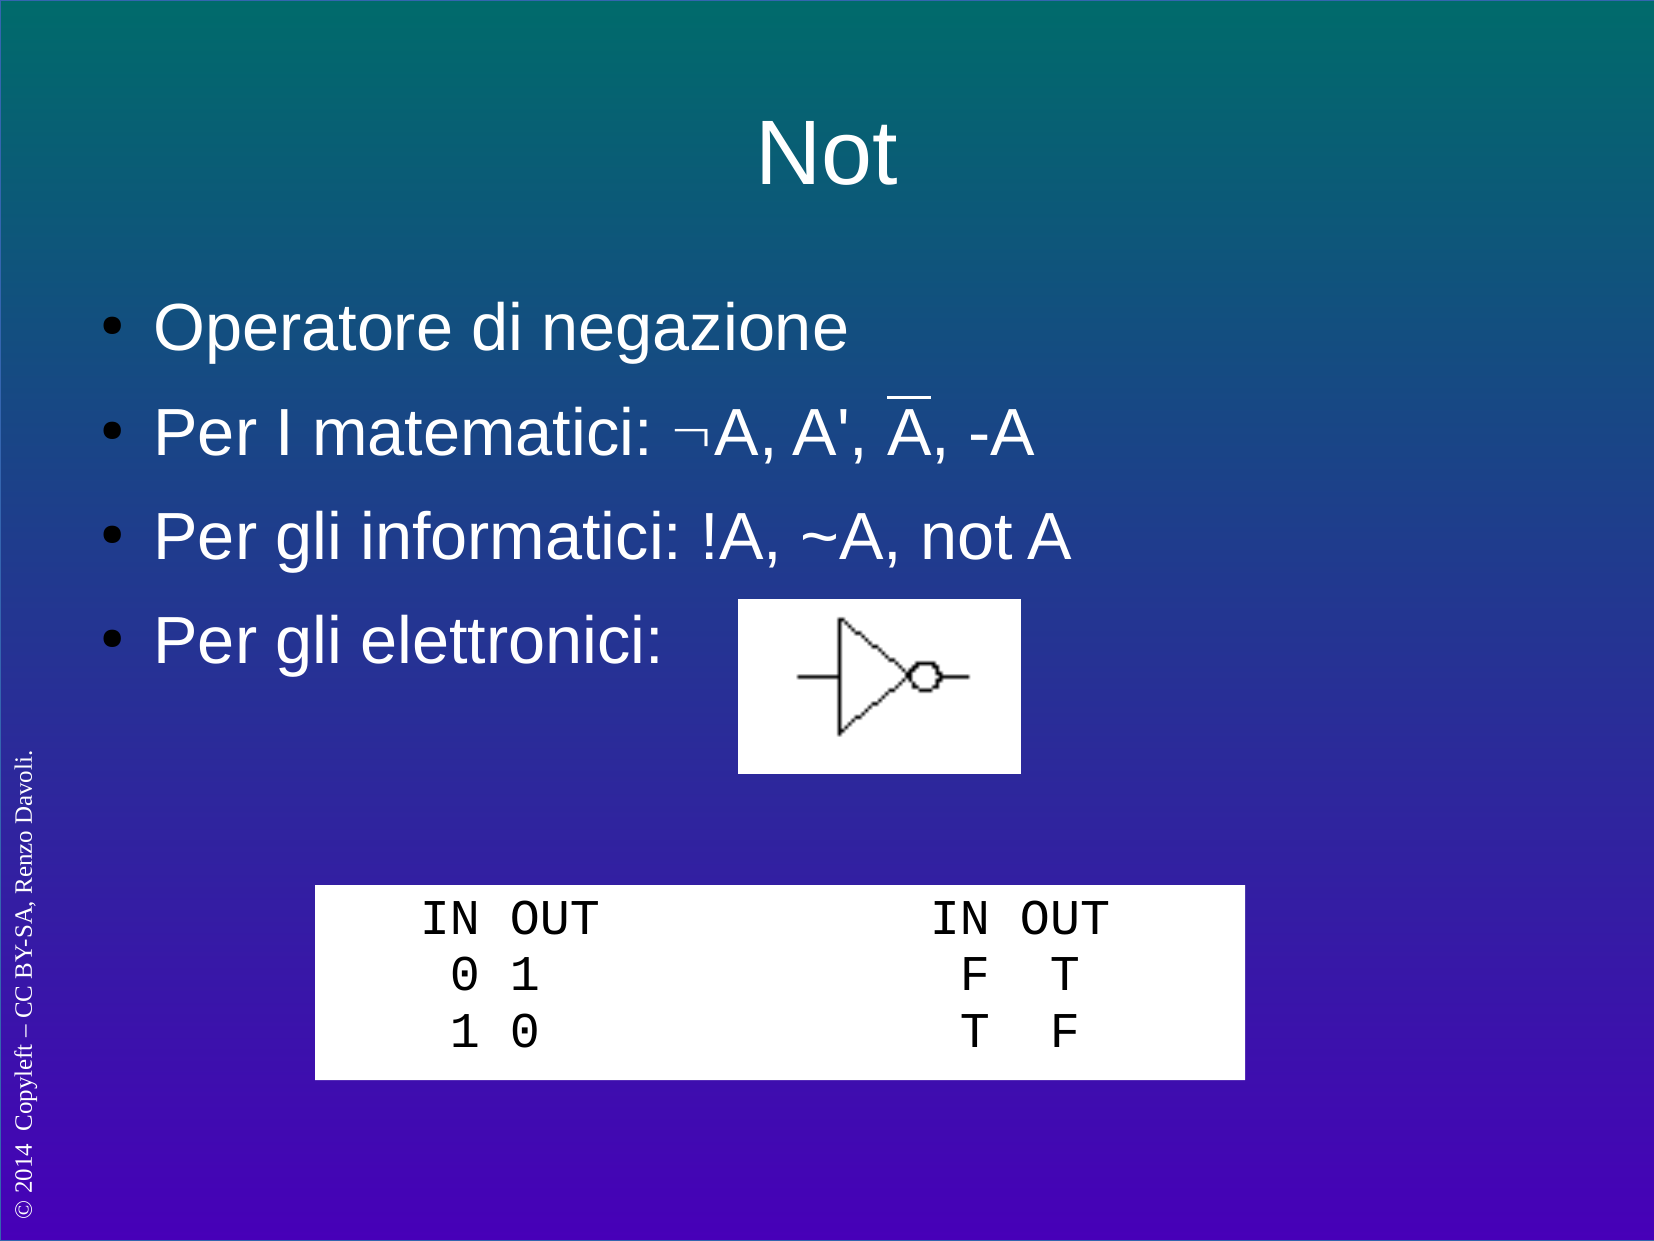

# Not
Operatore di negazione
Per I matematici: ØA, A', A, -A
Per gli informatici: !A, ~A, not A
Per gli elettronici:
 IN OUT IN OUT
 0 1 F T
 1 0 T F